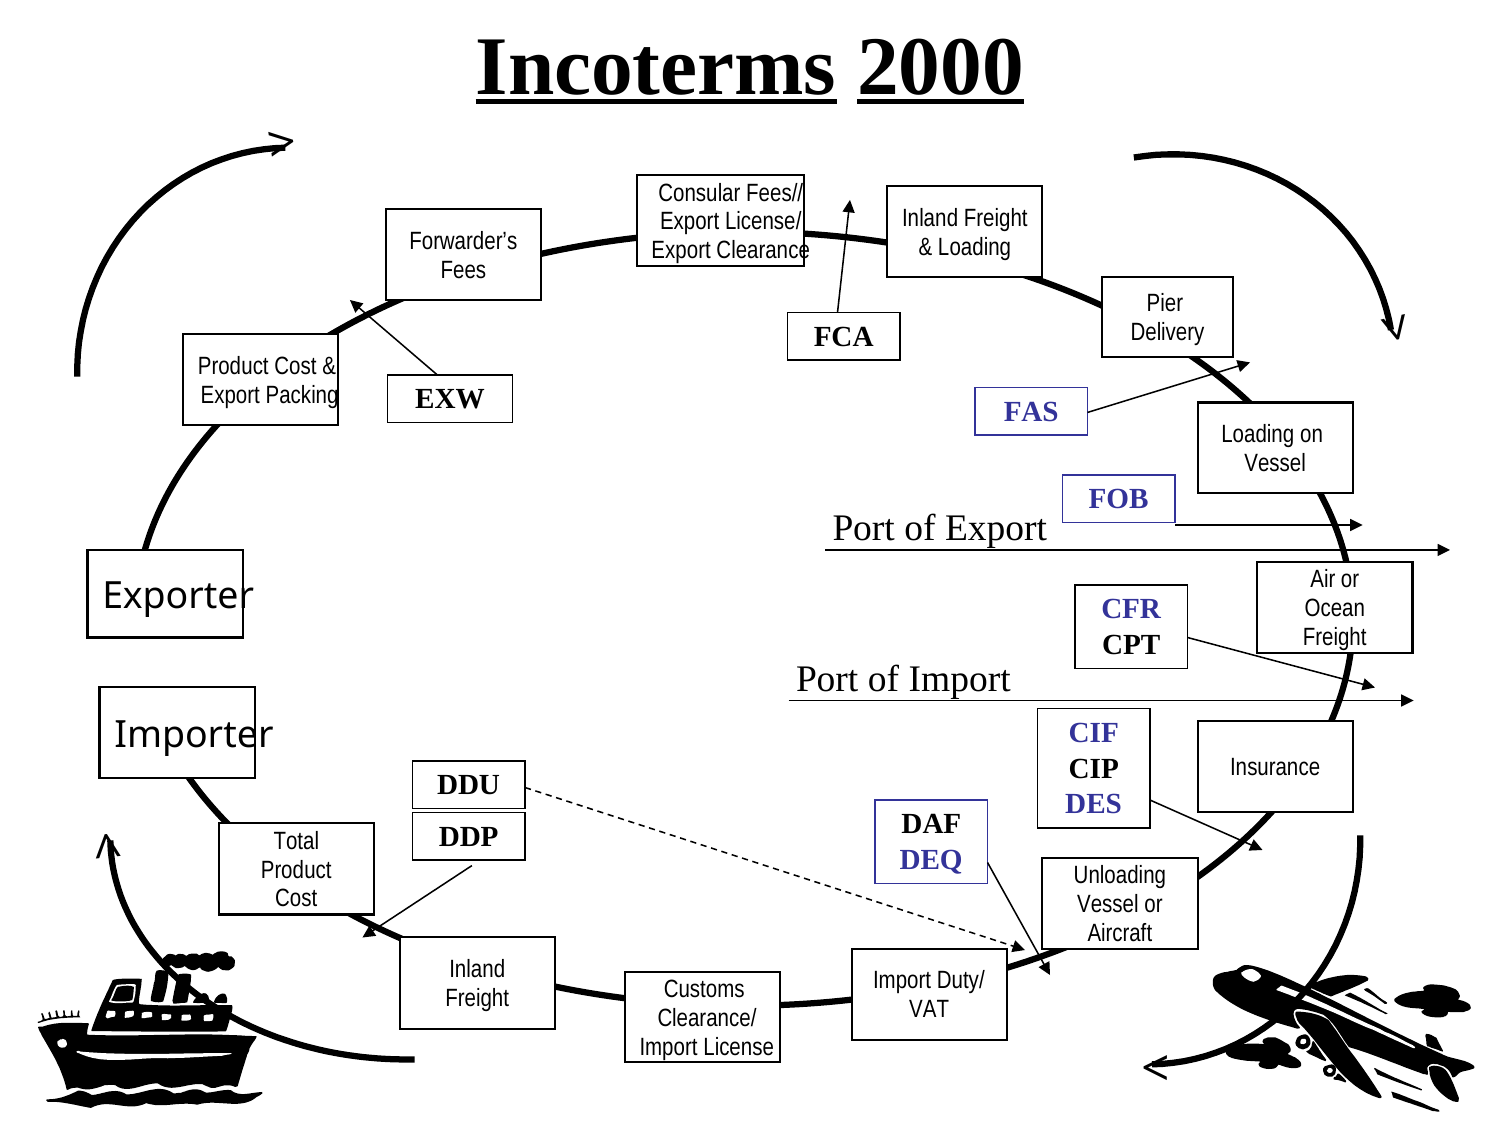

Incoterms 2000
>
>
Consular Fees//
Export License/
Export Clearance
Inland Freight
& Loading
Forwarder’s
Fees
Pier
Delivery
FCA
Product Cost &
Export Packing
EXW
FAS
Loading on
Vessel
FOB
Port of Export
Exporter
Air or
Ocean
Freight
CFR
CPT
>
>
Port of Import
Importer
CIF
CIP
DES
Insurance
DDU
DAF
DEQ
DDP
Total
Product
Cost
Unloading
Vessel or
Aircraft
Inland
Freight
Import Duty/
VAT
Customs
Clearance/
Import License